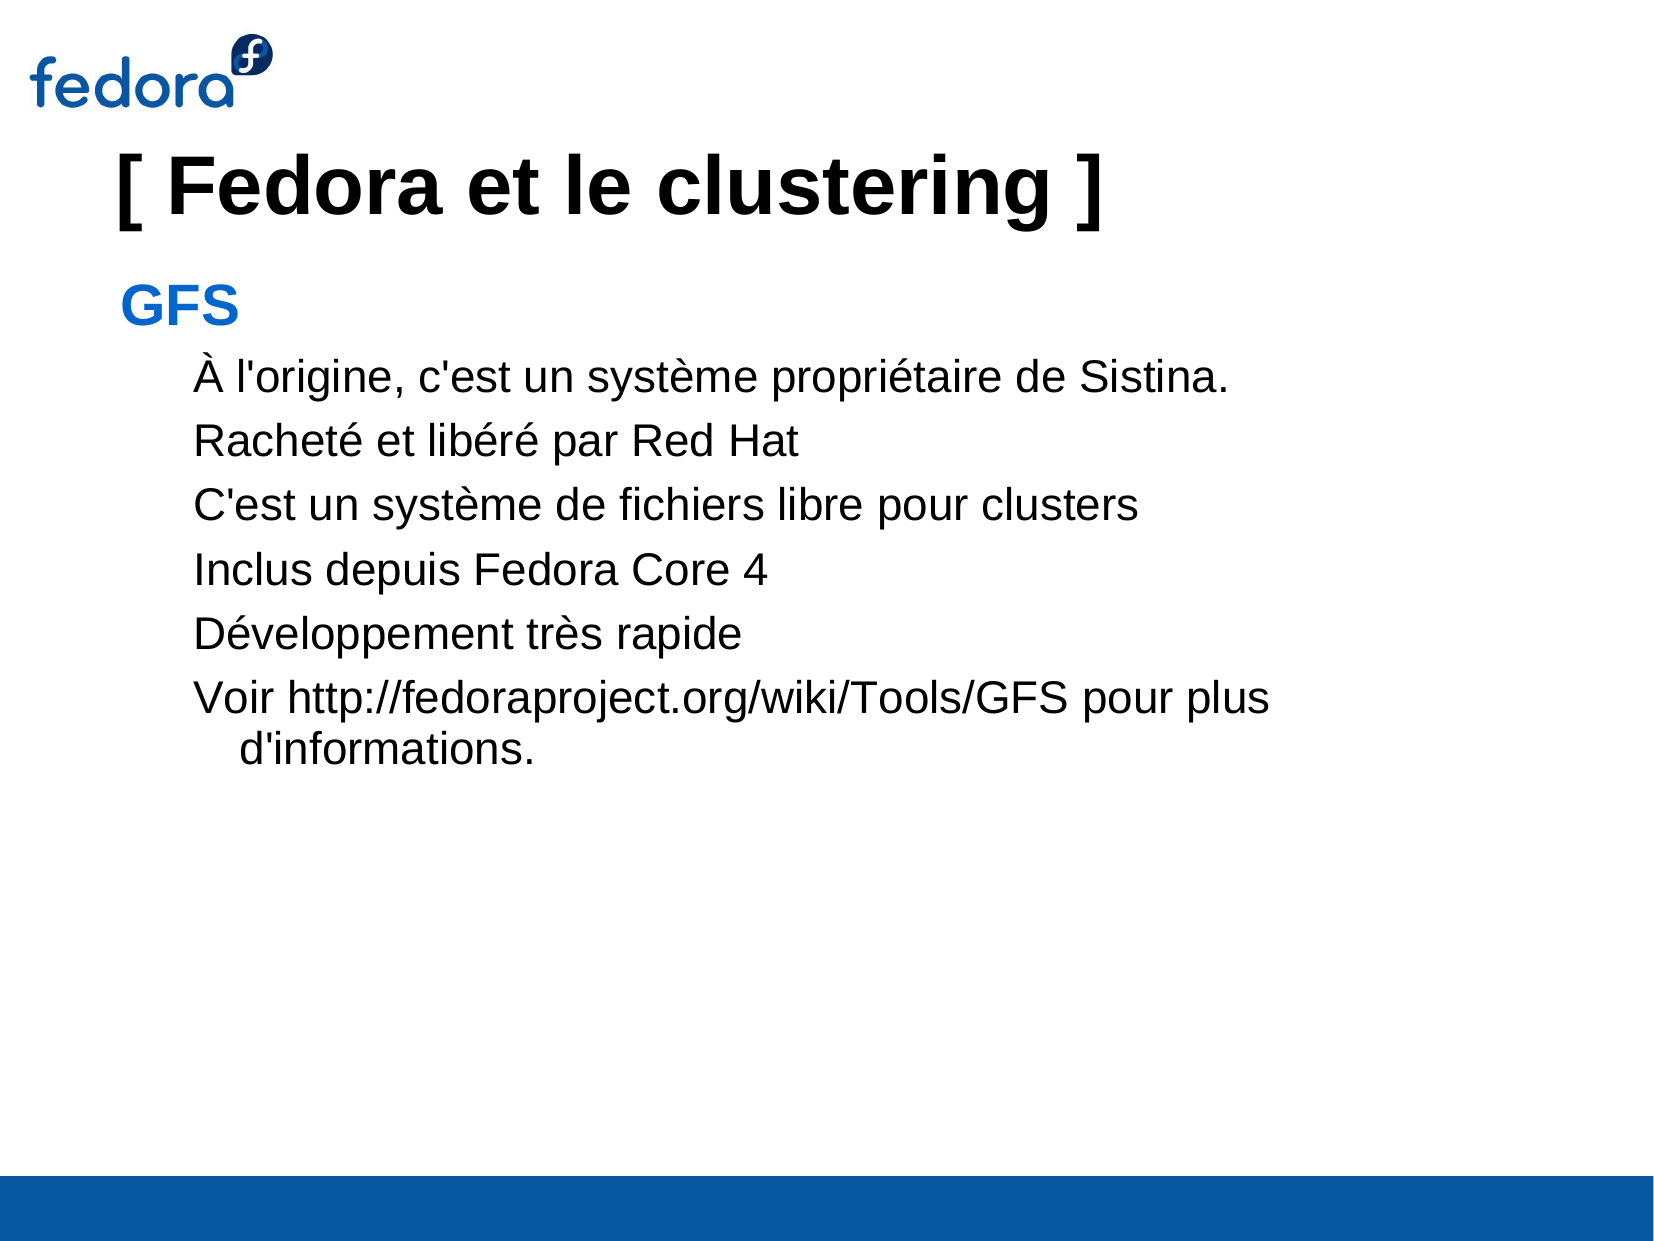

# [ Fedora et le clustering ]
GFS
À l'origine, c'est un système propriétaire de Sistina.
Racheté et libéré par Red Hat
C'est un système de fichiers libre pour clusters
Inclus depuis Fedora Core 4
Développement très rapide
Voir http://fedoraproject.org/wiki/Tools/GFS pour plus d'informations.